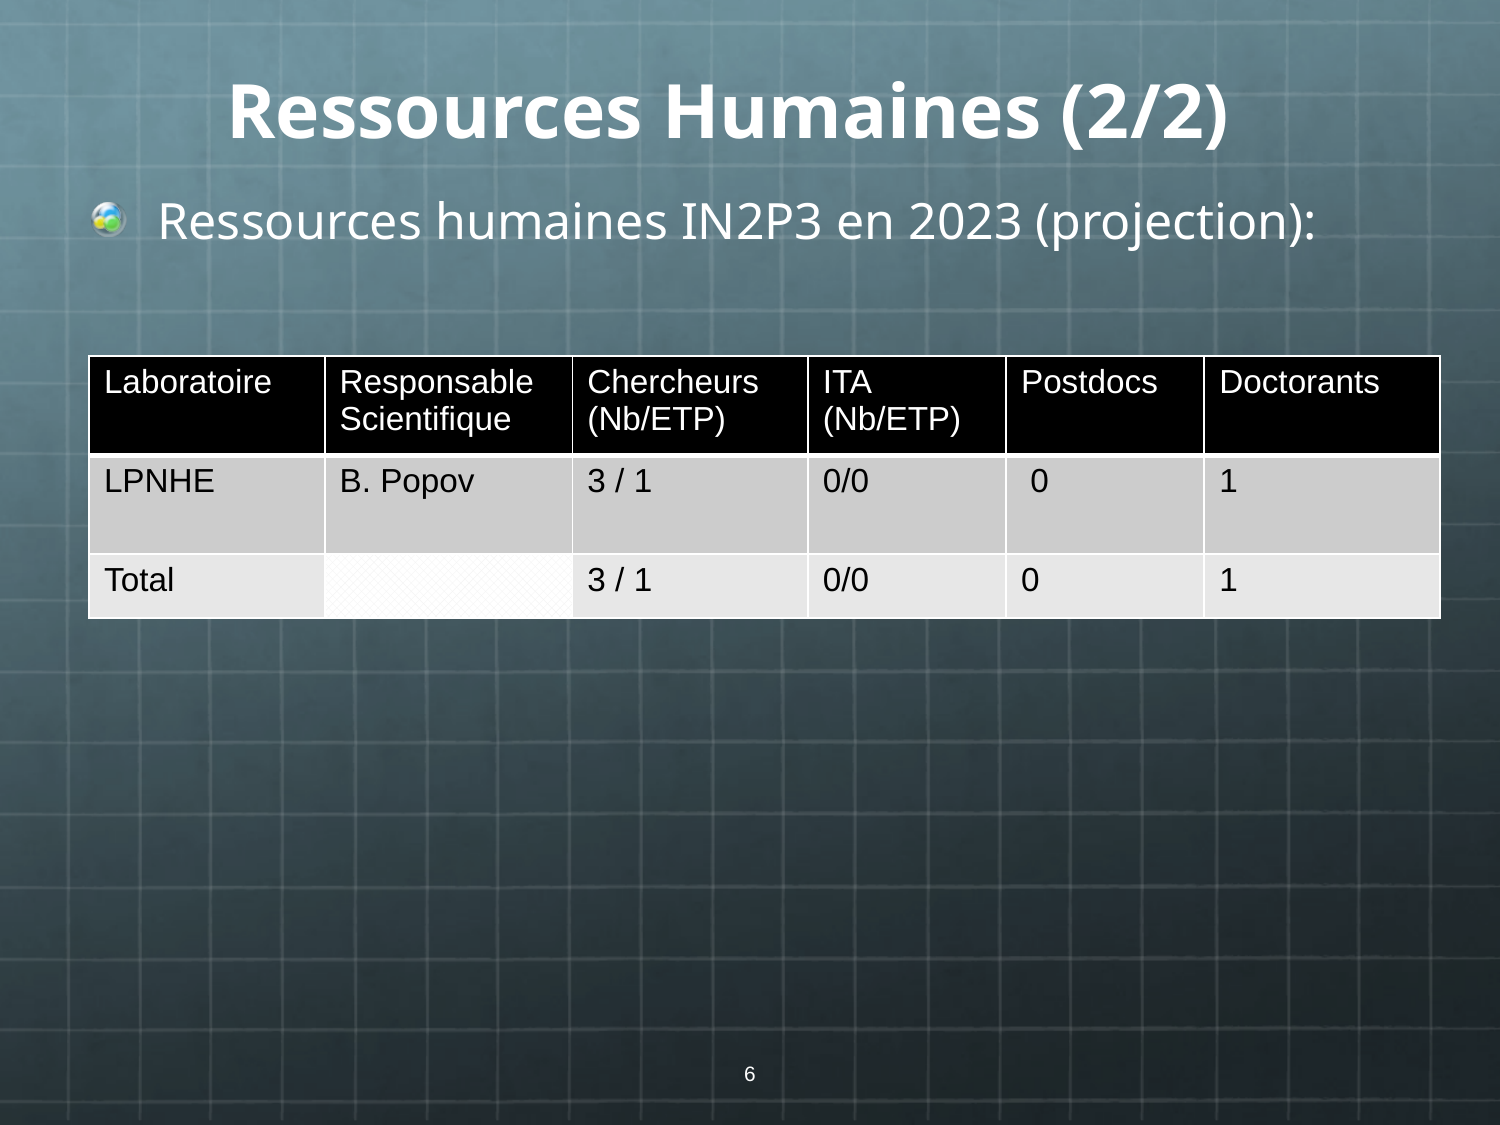

Ressources Humaines (2/2)
Ressources humaines IN2P3 en 2023 (projection):
Demande(s) prioritaire(s) Chercheurs et/ou ITA (préciser laboratoire et justification ) :
| Laboratoire | Responsable Scientifique | Chercheurs (Nb/ETP) | ITA (Nb/ETP) | Postdocs | Doctorants |
| --- | --- | --- | --- | --- | --- |
| LPNHE | B. Popov | 3 / 1 | 0/0 | 0 | 1 |
| Total | | 3 / 1 | 0/0 | 0 | 1 |